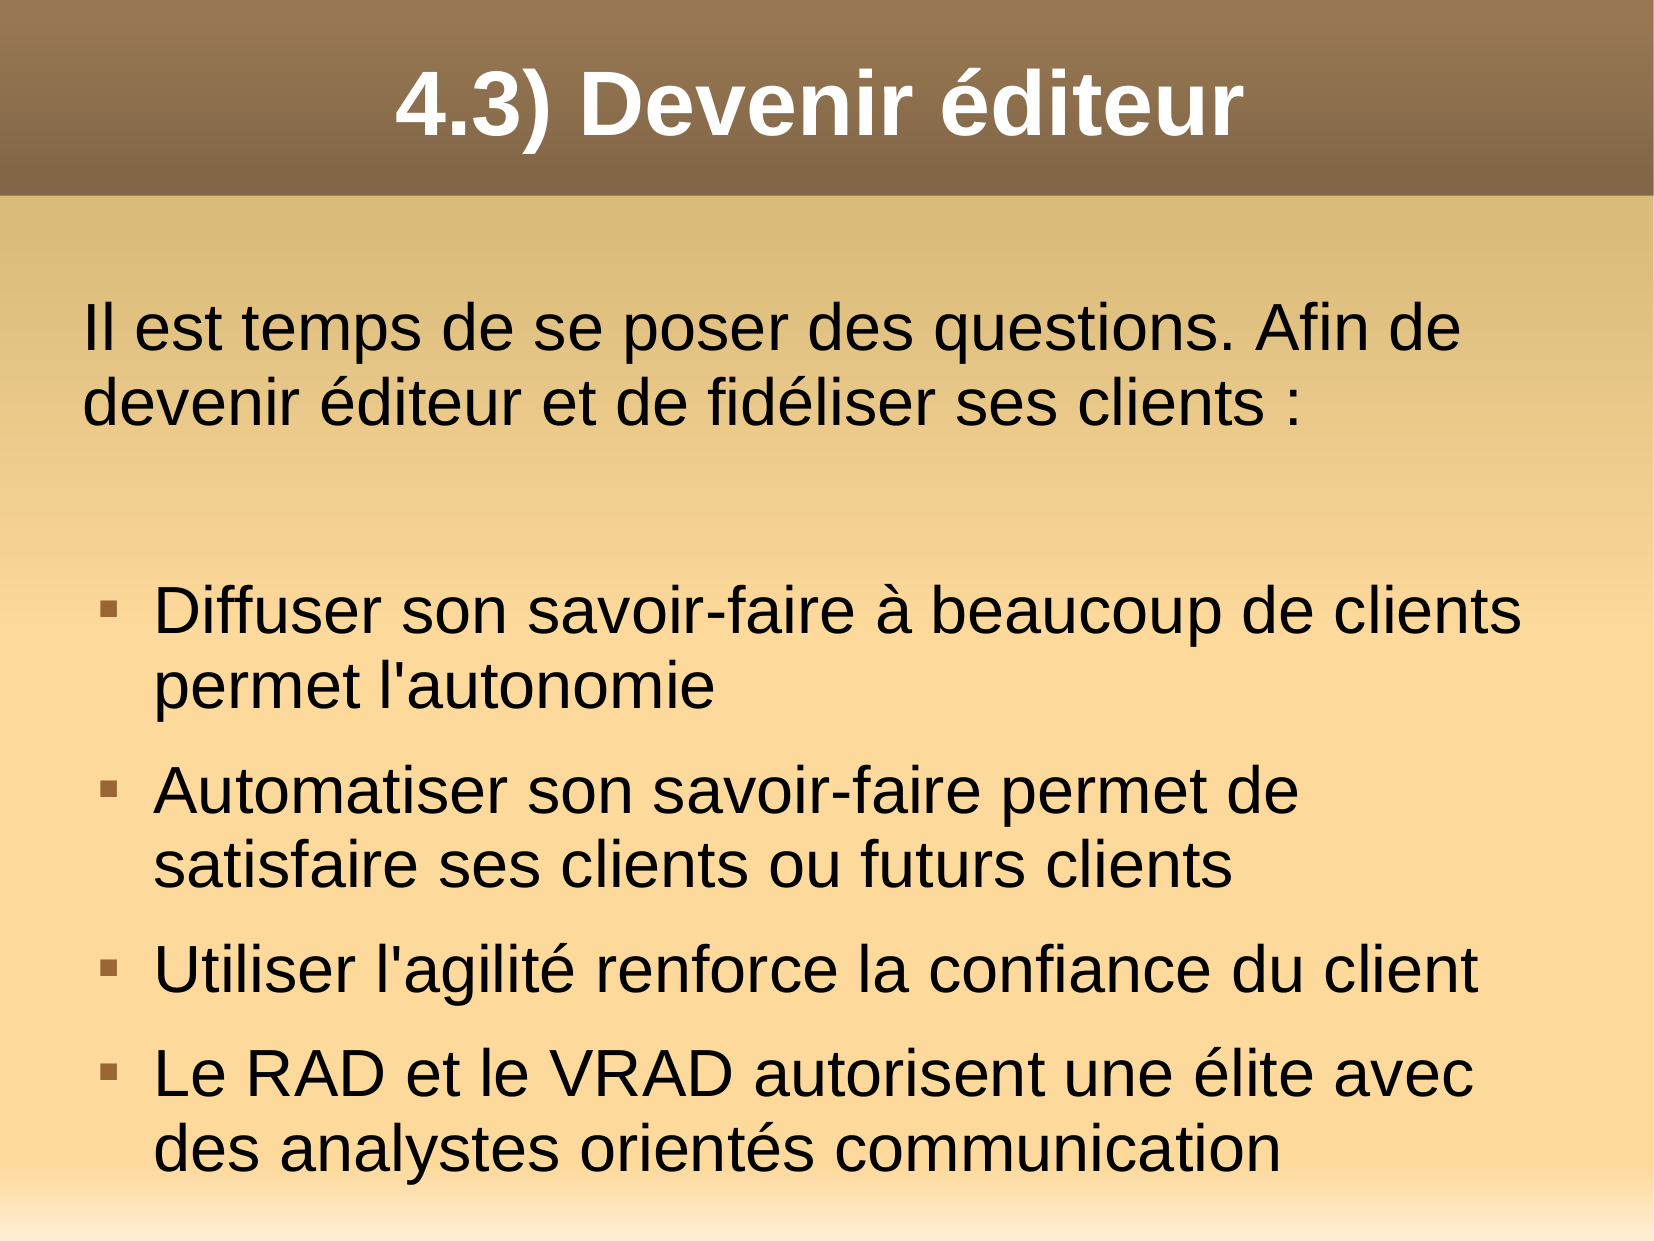

# 4.3) Devenir éditeur
Il est temps de se poser des questions. Afin de devenir éditeur et de fidéliser ses clients :
Diffuser son savoir-faire à beaucoup de clients permet l'autonomie
Automatiser son savoir-faire permet de satisfaire ses clients ou futurs clients
Utiliser l'agilité renforce la confiance du client
Le RAD et le VRAD autorisent une élite avec des analystes orientés communication